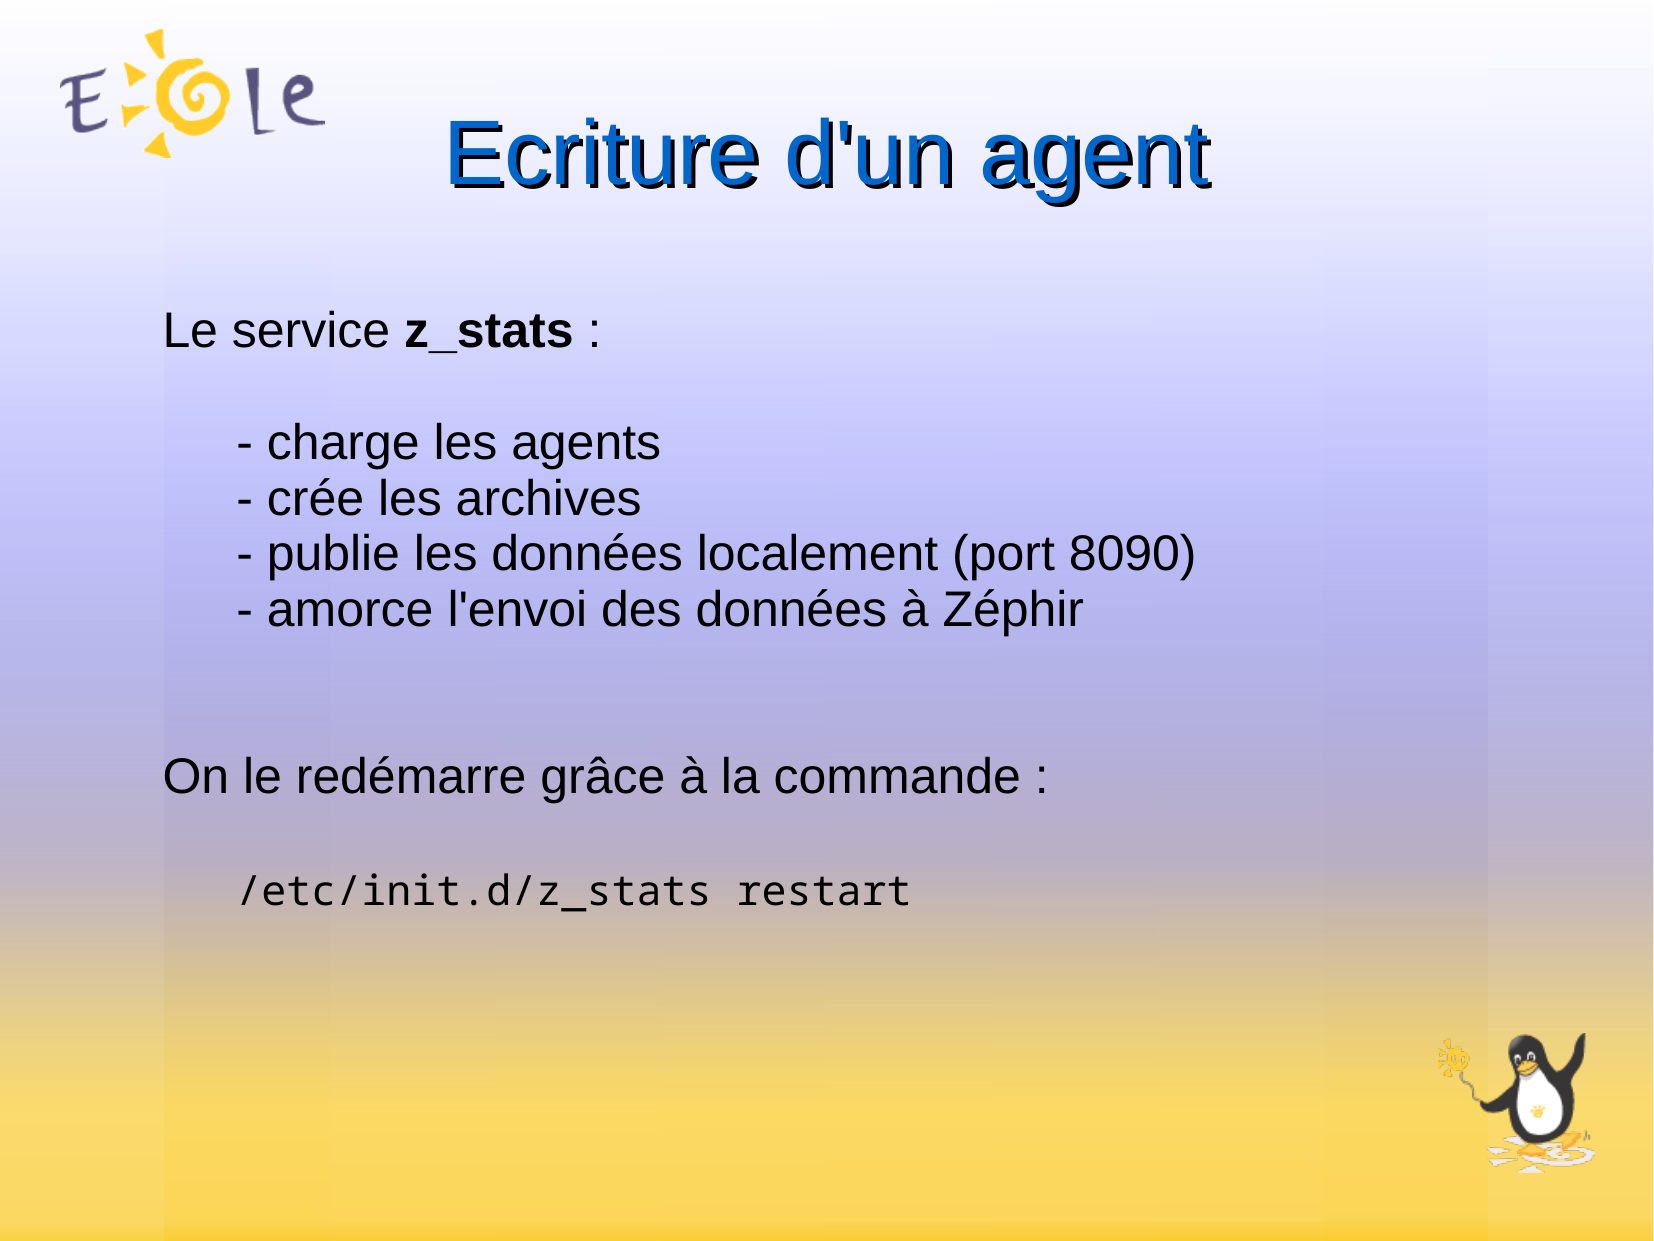

# Ecriture d'un agent
Le service z_stats :
	- charge les agents
	- crée les archives
	- publie les données localement (port 8090)
	- amorce l'envoi des données à Zéphir
On le redémarre grâce à la commande :
	/etc/init.d/z_stats restart